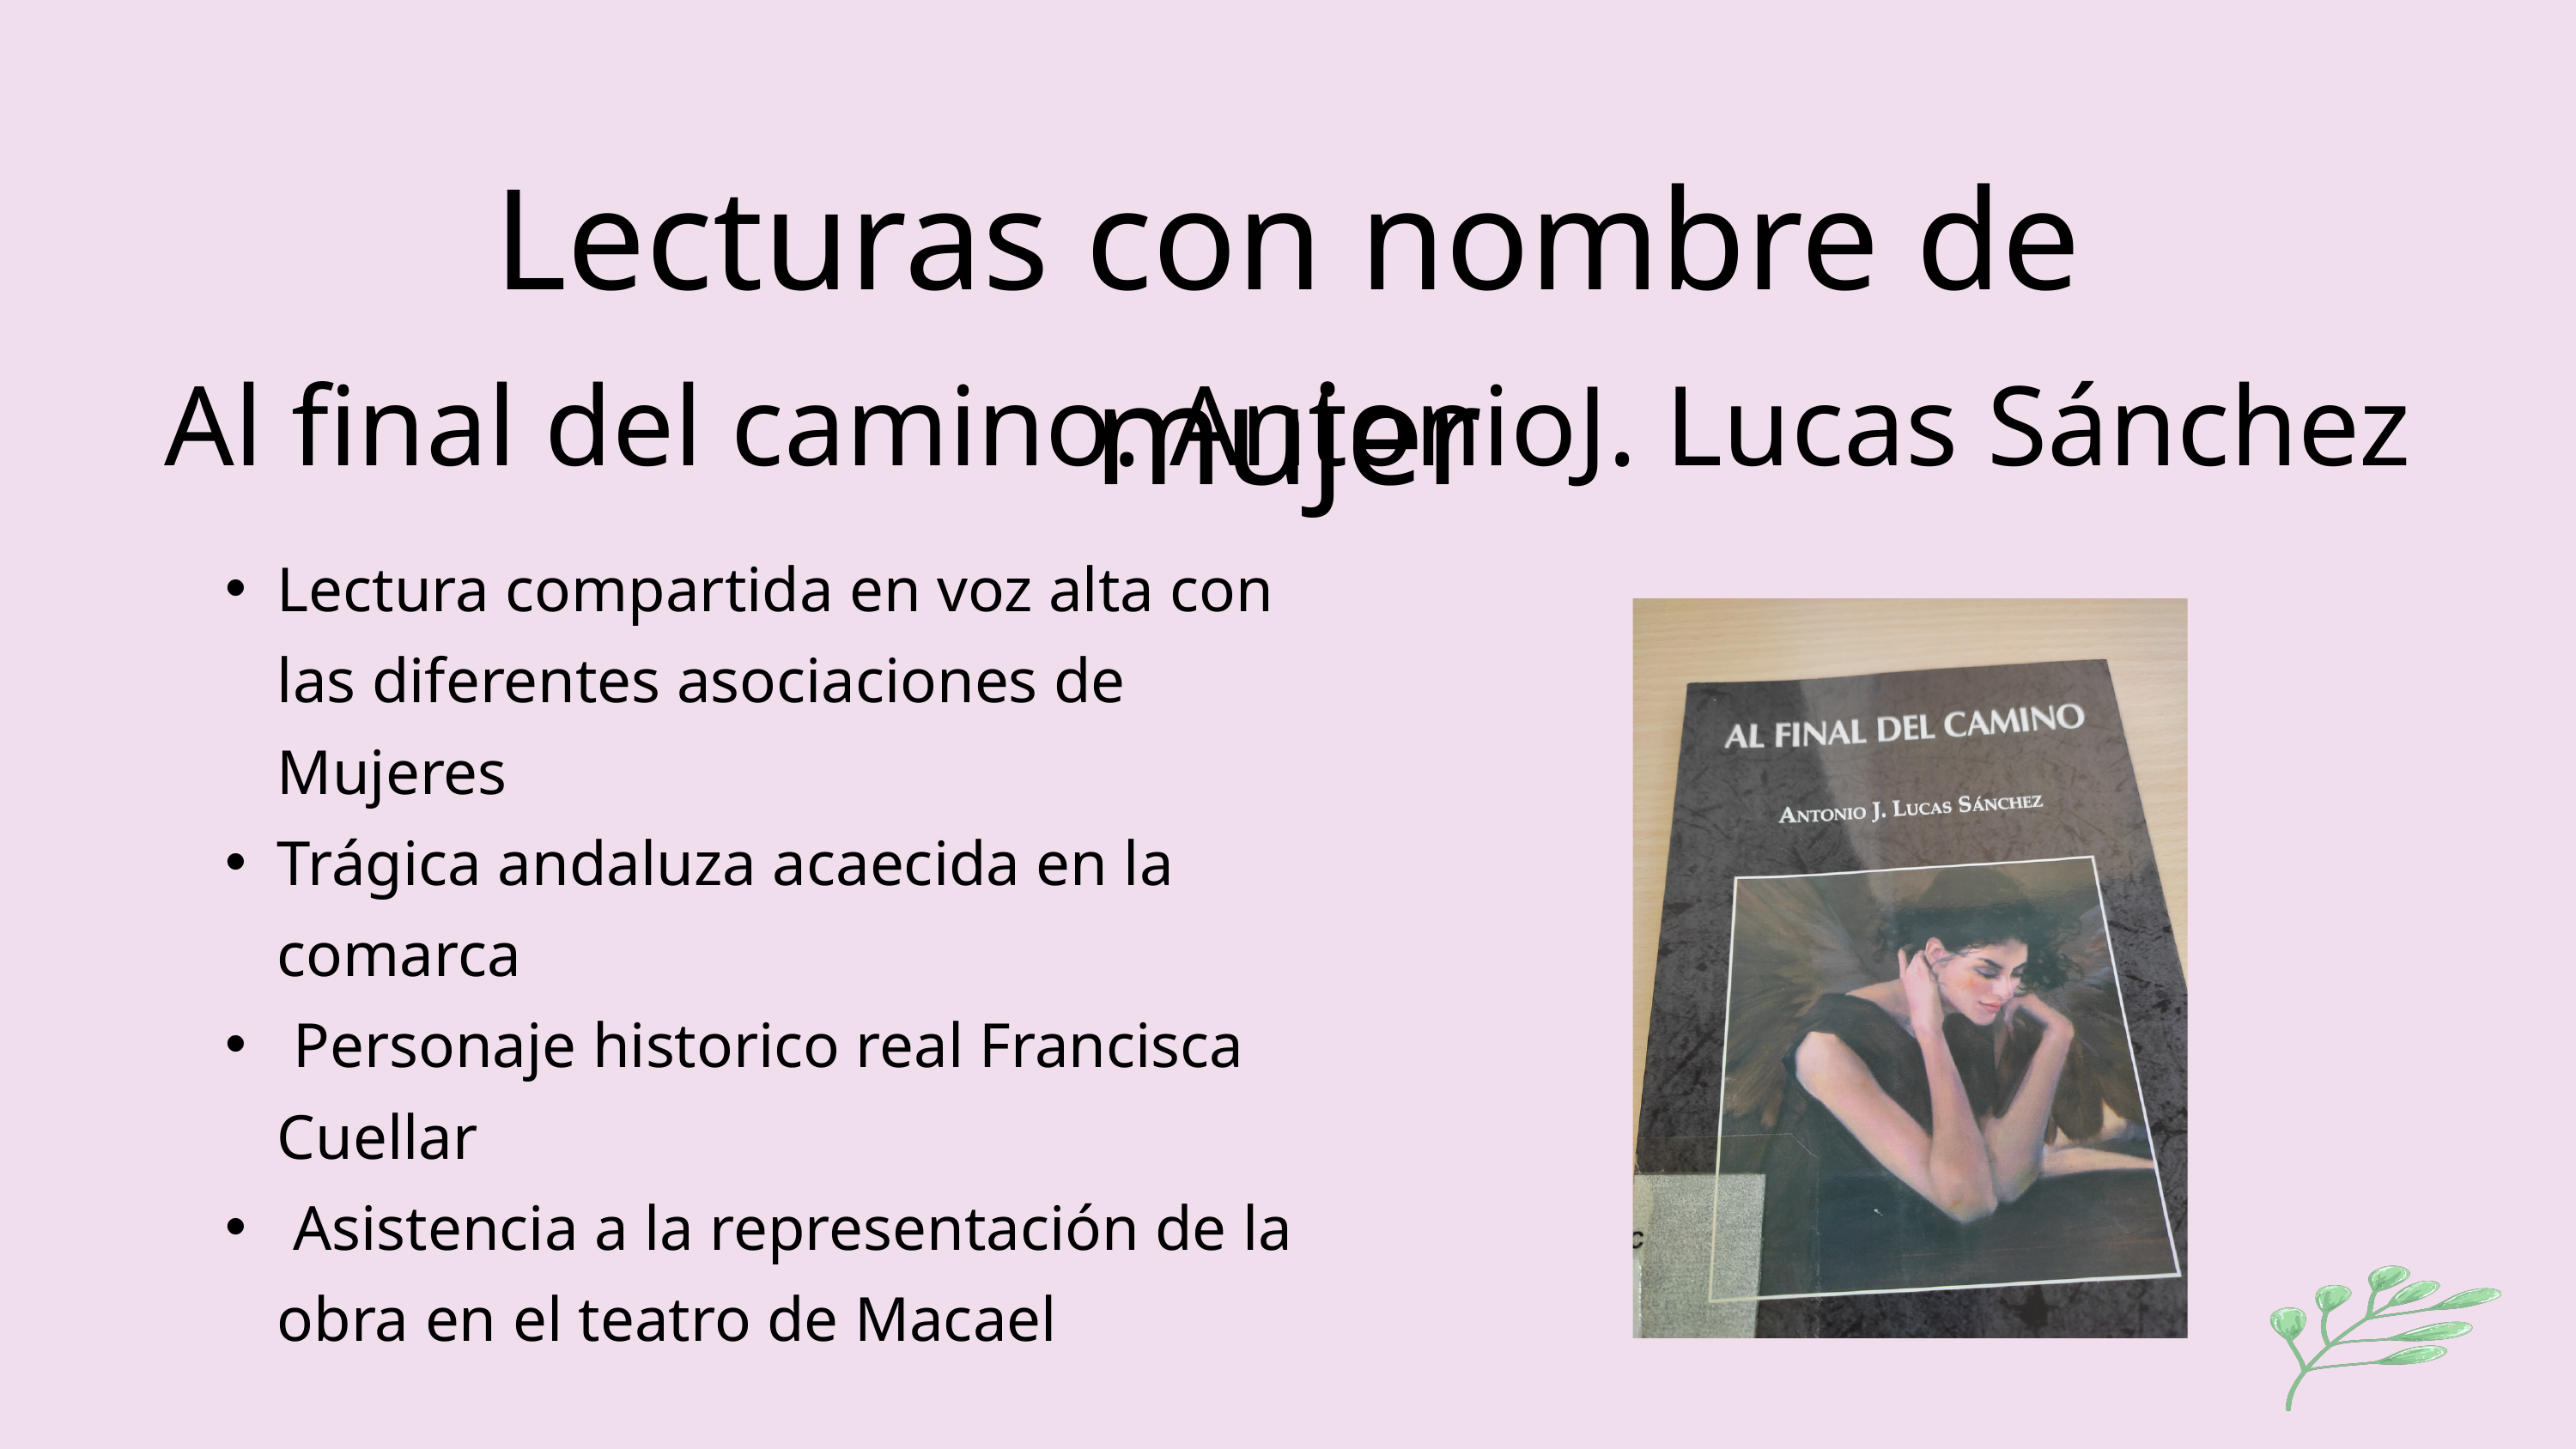

Lecturas con nombre de mujer
Al final del camino. AntonioJ. Lucas Sánchez
Lectura compartida en voz alta con las diferentes asociaciones de Mujeres
Trágica andaluza acaecida en la comarca
 Personaje historico real Francisca Cuellar
 Asistencia a la representación de la obra en el teatro de Macael